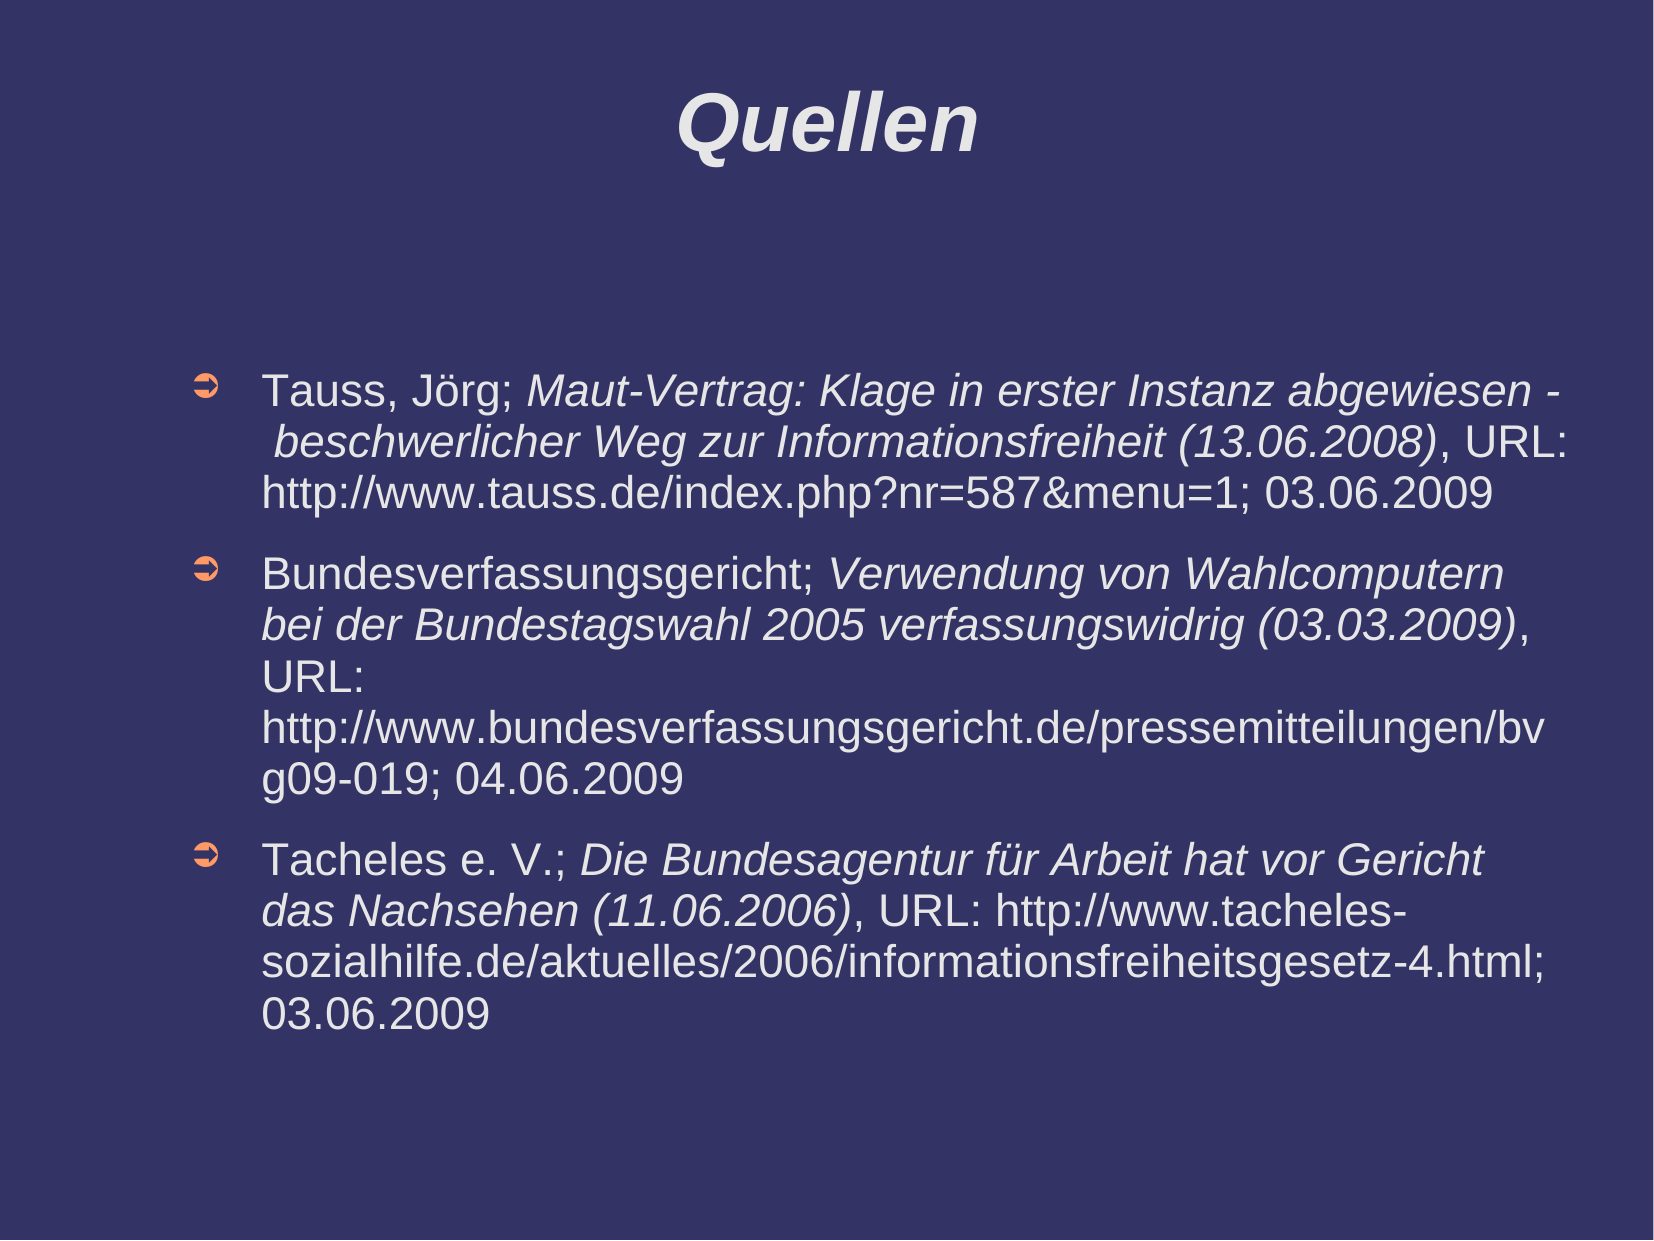

# Quellen
Tauss, Jörg; Maut-Vertrag: Klage in erster Instanz abgewiesen - beschwerlicher Weg zur Informationsfreiheit (13.06.2008), URL: http://www.tauss.de/index.php?nr=587&menu=1; 03.06.2009
Bundesverfassungsgericht; Verwendung von Wahlcomputern bei der Bundestagswahl 2005 verfassungswidrig (03.03.2009), URL: http://www.bundesverfassungsgericht.de/pressemitteilungen/bvg09-019; 04.06.2009
Tacheles e. V.; Die Bundesagentur für Arbeit hat vor Gericht das Nachsehen (11.06.2006), URL: http://www.tacheles-sozialhilfe.de/aktuelles/2006/informationsfreiheitsgesetz-4.html; 03.06.2009